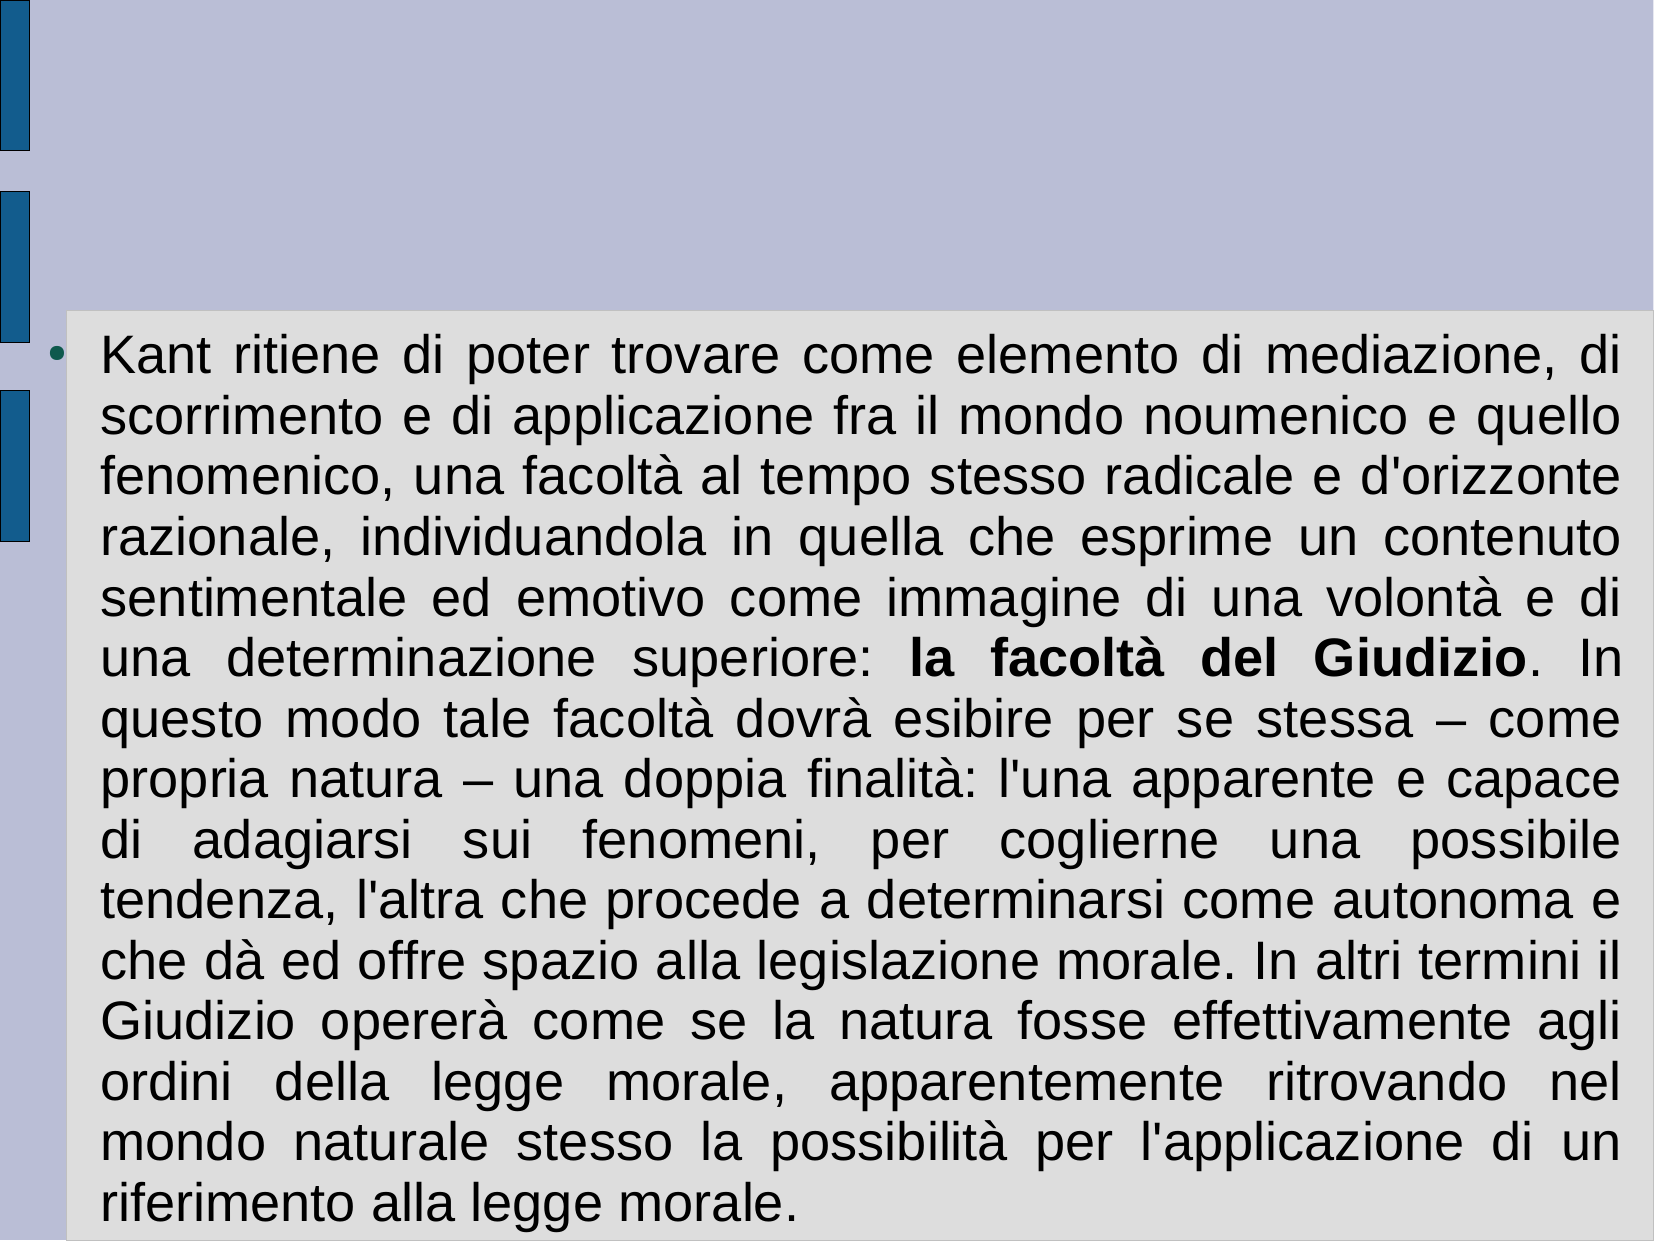

#
Kant ritiene di poter trovare come elemento di mediazione, di scorrimento e di applicazione fra il mondo noumenico e quello fenomenico, una facoltà al tempo stesso radicale e d'orizzonte razionale, individuandola in quella che esprime un contenuto sentimentale ed emotivo come immagine di una volontà e di una determinazione superiore: la facoltà del Giudizio. In questo modo tale facoltà dovrà esibire per se stessa – come propria natura – una doppia finalità: l'una apparente e capace di adagiarsi sui fenomeni, per coglierne una possibile tendenza, l'altra che procede a determinarsi come autonoma e che dà ed offre spazio alla legislazione morale. In altri termini il Giudizio opererà come se la natura fosse effettivamente agli ordini della legge morale, apparentemente ritrovando nel mondo naturale stesso la possibilità per l'applicazione di un riferimento alla legge morale.